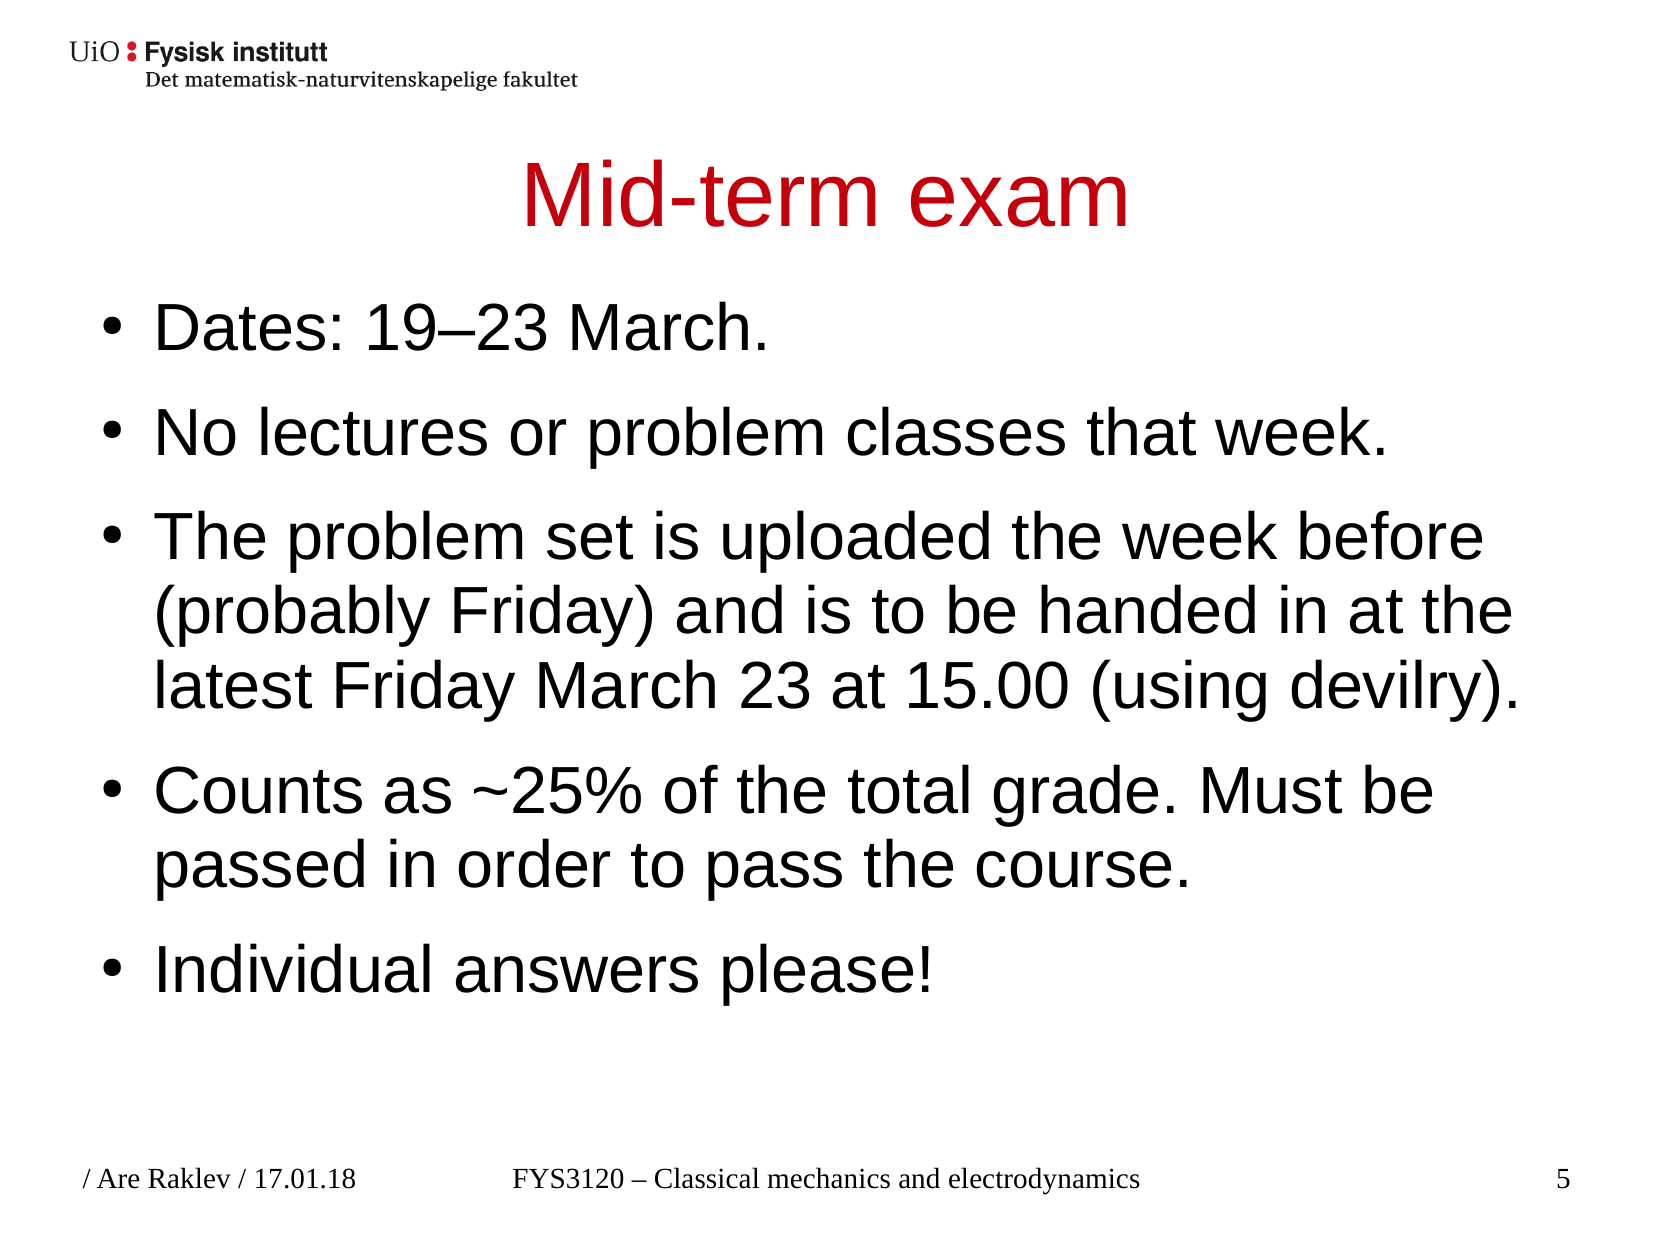

# Mid-term exam
Dates: 19–23 March.
No lectures or problem classes that week.
The problem set is uploaded the week before (probably Friday) and is to be handed in at the latest Friday March 23 at 15.00 (using devilry).
Counts as ~25% of the total grade. Must be passed in order to pass the course.
Individual answers please!
/ Are Raklev / 17.01.18
FYS3120 – Classical mechanics and electrodynamics
5